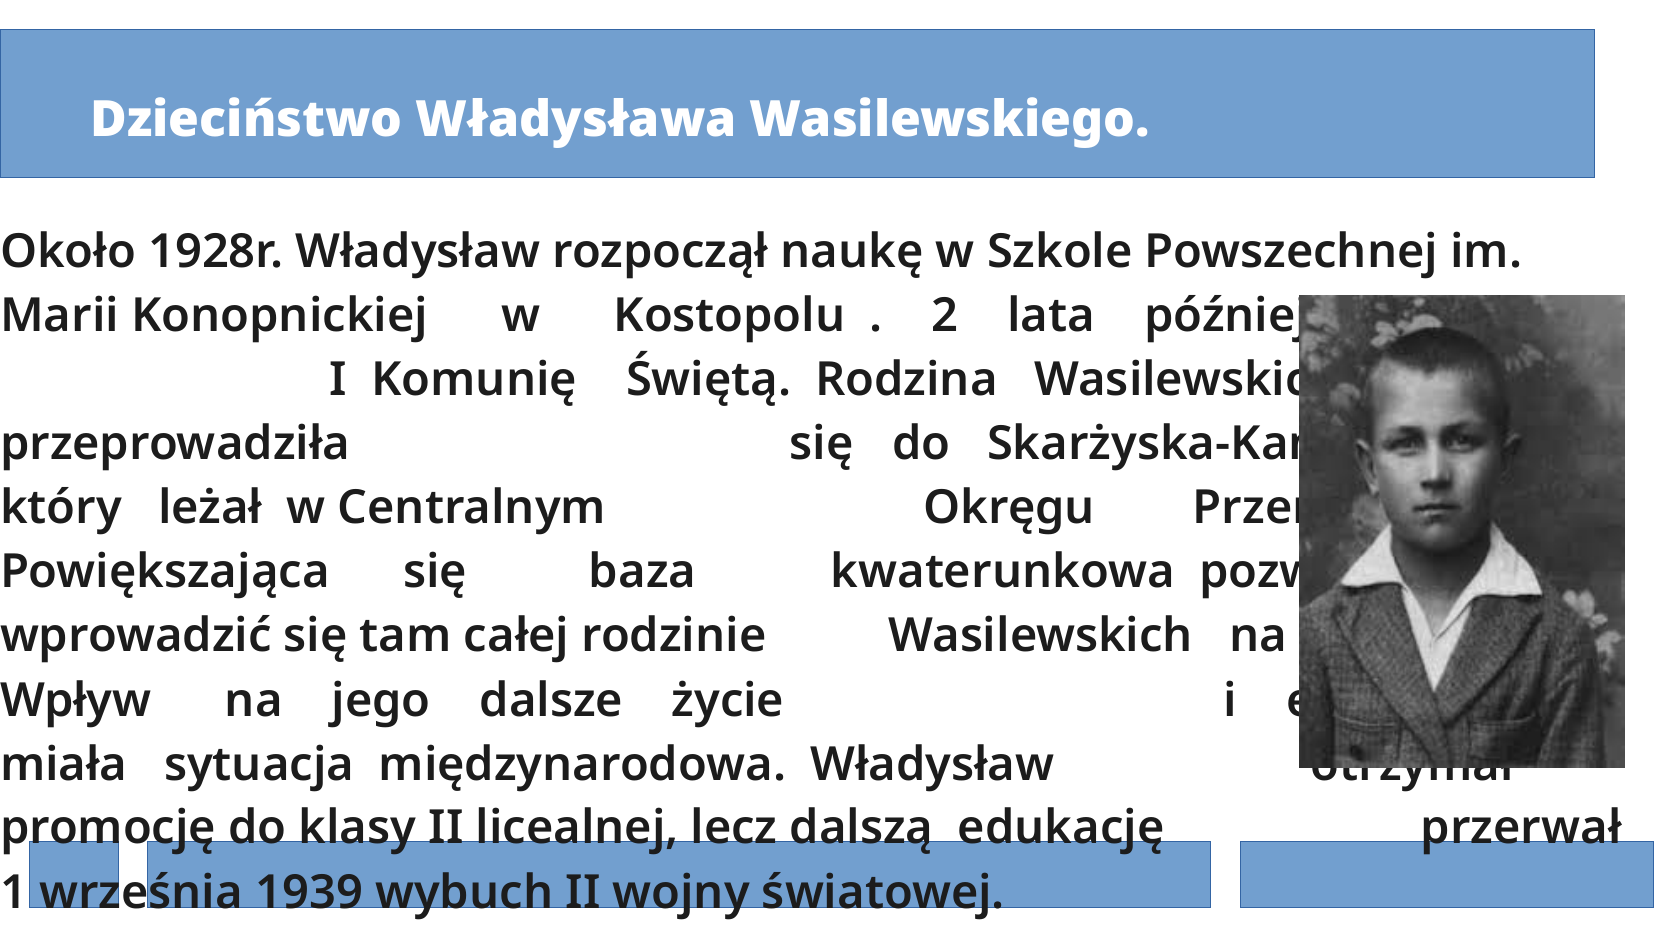

# Dzieciństwo Władysława Wasilewskiego.
Około 1928r. Władysław rozpoczął naukę w Szkole Powszechnej im. Marii Konopnickiej w Kostopolu . 2 lata później przyjął I Komunię Świętą. Rodzina Wasilewskich przeprowadziła się do Skarżyska-Kamiennego, który leżał w Centralnym Okręgu Przemysłowym. Powiększająca się baza kwaterunkowa pozwoliła wprowadzić się tam całej rodzinie Wasilewskich na stałe. Wpływ na jego dalsze życie i edukację, miała sytuacja międzynarodowa. Władysław otrzymał promocję do klasy II licealnej, lecz dalszą edukację przerwał 1 września 1939 wybuch II wojny światowej.